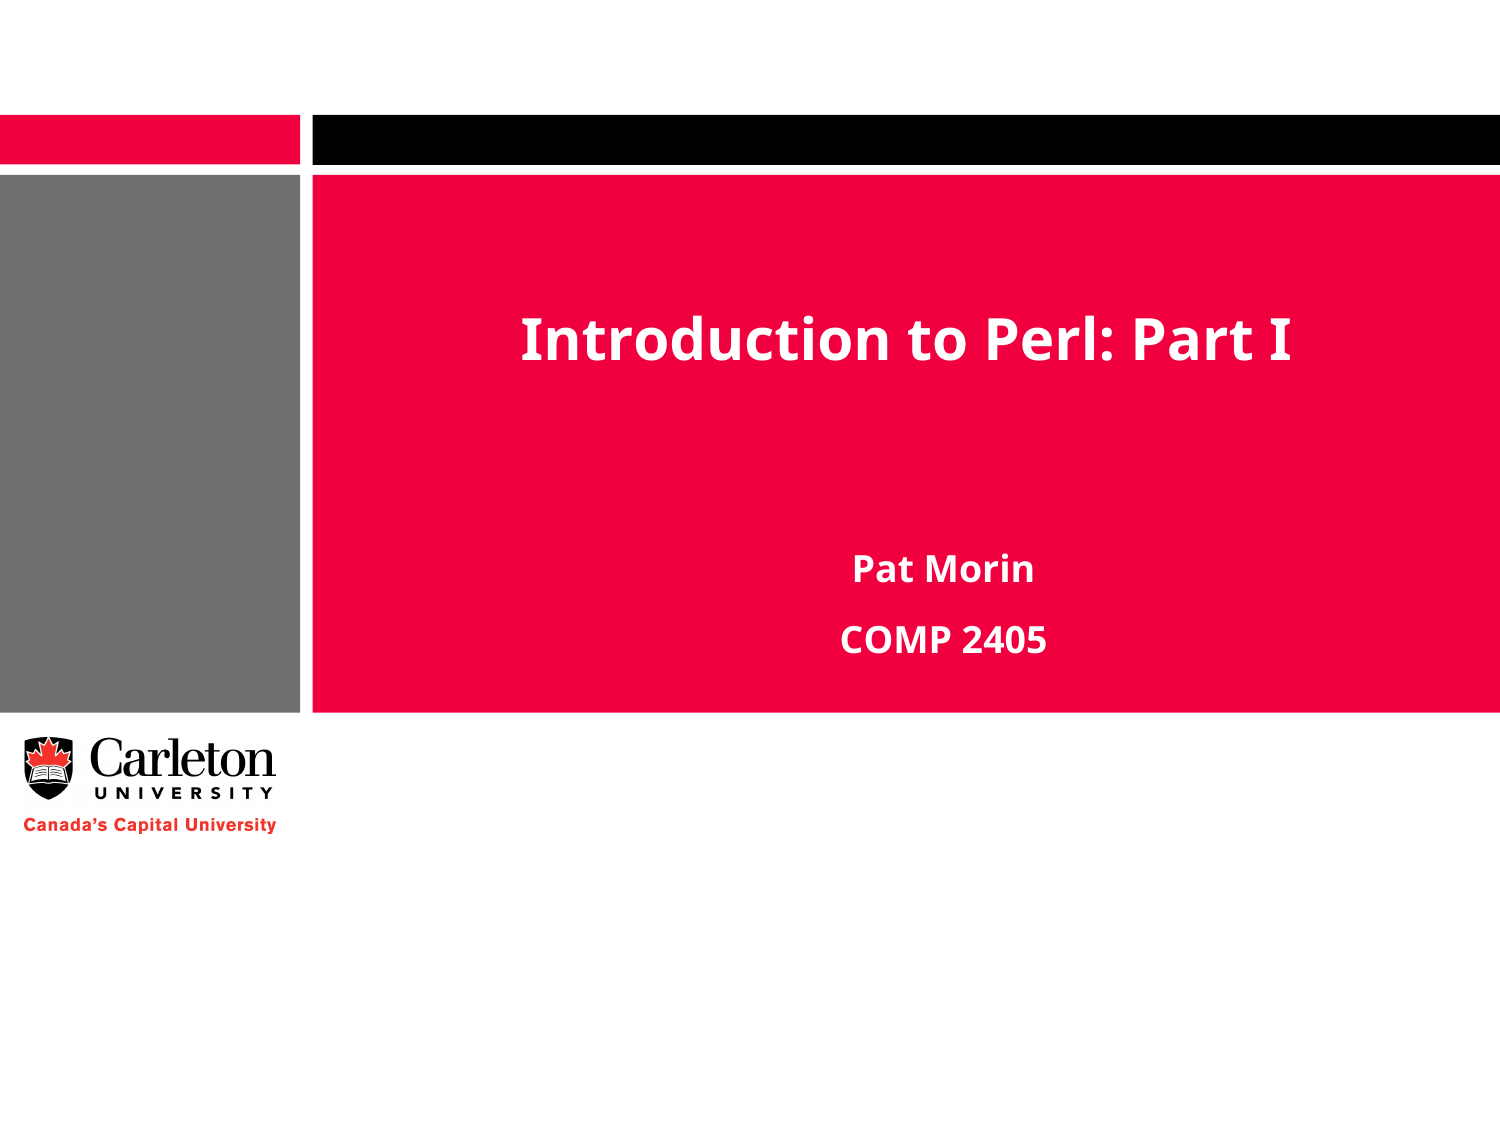

# Introduction to Perl: Part I
Pat Morin
COMP 2405